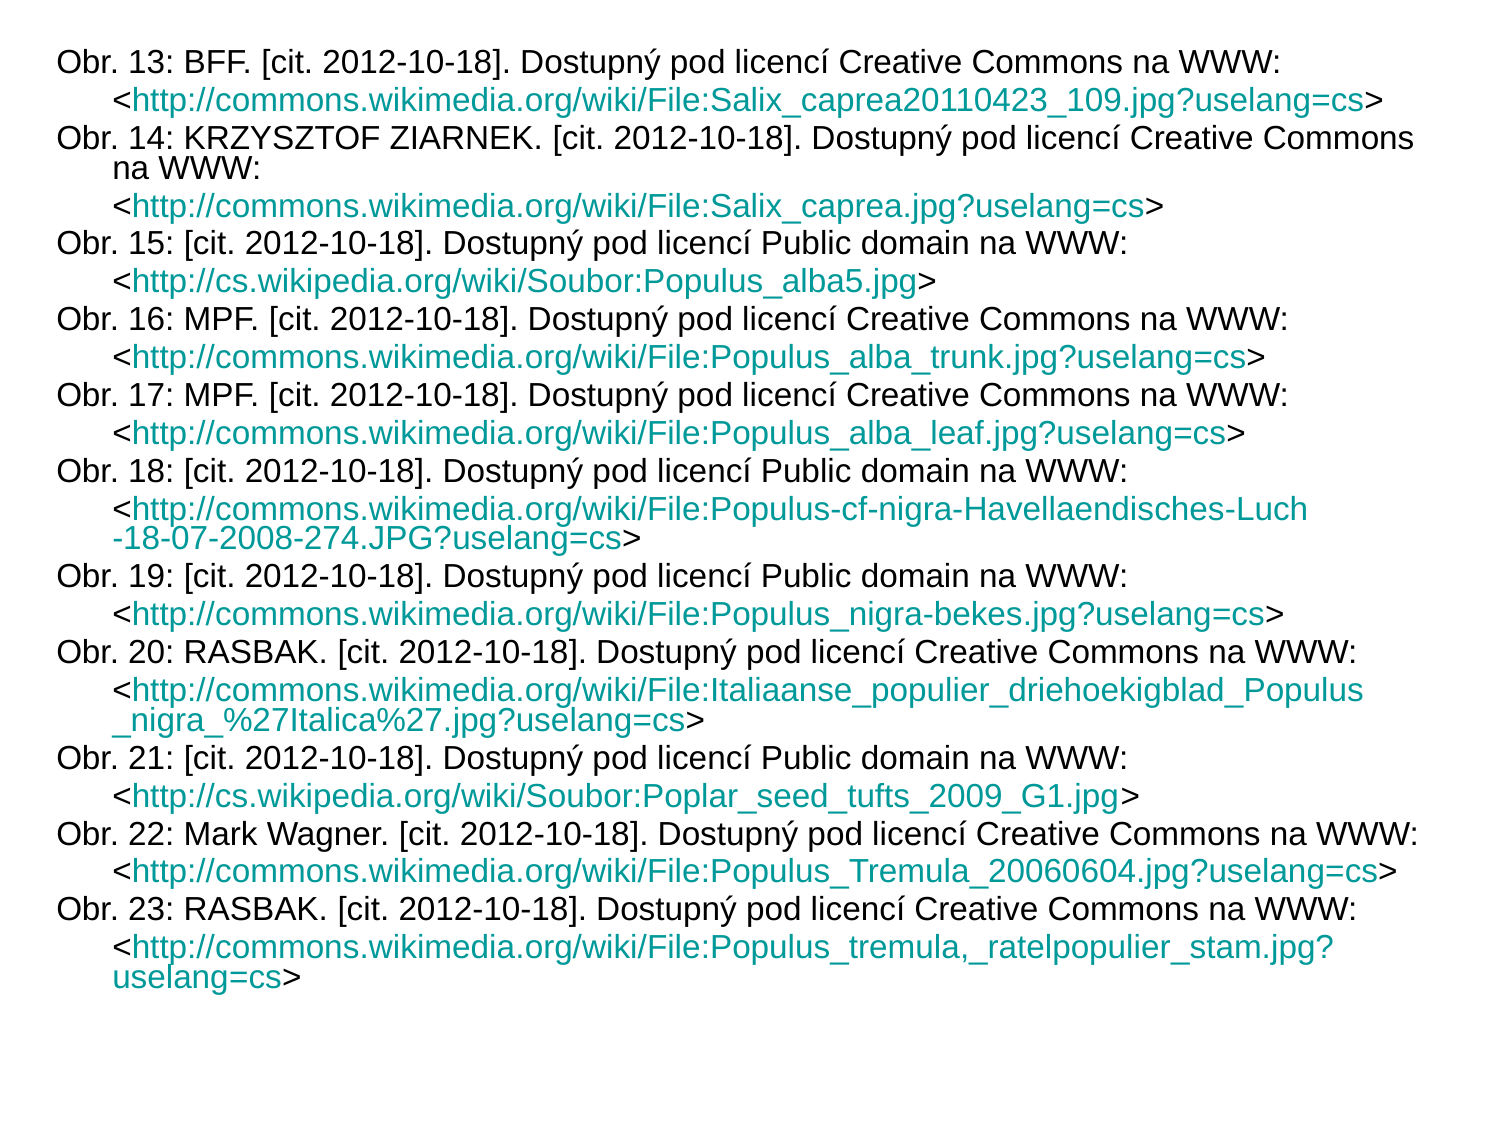

# Obr. 13: BFF. [cit. 2012-10-18]. Dostupný pod licencí Creative Commons na WWW:
	<http://commons.wikimedia.org/wiki/File:Salix_caprea20110423_109.jpg?uselang=cs>
Obr. 14: KRZYSZTOF ZIARNEK. [cit. 2012-10-18]. Dostupný pod licencí Creative Commons na WWW:
	<http://commons.wikimedia.org/wiki/File:Salix_caprea.jpg?uselang=cs>
Obr. 15: [cit. 2012-10-18]. Dostupný pod licencí Public domain na WWW:
	<http://cs.wikipedia.org/wiki/Soubor:Populus_alba5.jpg>
Obr. 16: MPF. [cit. 2012-10-18]. Dostupný pod licencí Creative Commons na WWW:
	<http://commons.wikimedia.org/wiki/File:Populus_alba_trunk.jpg?uselang=cs>
Obr. 17: MPF. [cit. 2012-10-18]. Dostupný pod licencí Creative Commons na WWW:
	<http://commons.wikimedia.org/wiki/File:Populus_alba_leaf.jpg?uselang=cs>
Obr. 18: [cit. 2012-10-18]. Dostupný pod licencí Public domain na WWW:
	<http://commons.wikimedia.org/wiki/File:Populus-cf-nigra-Havellaendisches-Luch-18-07-2008-274.JPG?uselang=cs>
Obr. 19: [cit. 2012-10-18]. Dostupný pod licencí Public domain na WWW:
	<http://commons.wikimedia.org/wiki/File:Populus_nigra-bekes.jpg?uselang=cs>
Obr. 20: RASBAK. [cit. 2012-10-18]. Dostupný pod licencí Creative Commons na WWW:
	<http://commons.wikimedia.org/wiki/File:Italiaanse_populier_driehoekigblad_Populus_nigra_%27Italica%27.jpg?uselang=cs>
Obr. 21: [cit. 2012-10-18]. Dostupný pod licencí Public domain na WWW:
	<http://cs.wikipedia.org/wiki/Soubor:Poplar_seed_tufts_2009_G1.jpg>
Obr. 22: Mark Wagner. [cit. 2012-10-18]. Dostupný pod licencí Creative Commons na WWW:
	<http://commons.wikimedia.org/wiki/File:Populus_Tremula_20060604.jpg?uselang=cs>
Obr. 23: RASBAK. [cit. 2012-10-18]. Dostupný pod licencí Creative Commons na WWW:
	<http://commons.wikimedia.org/wiki/File:Populus_tremula,_ratelpopulier_stam.jpg?uselang=cs>